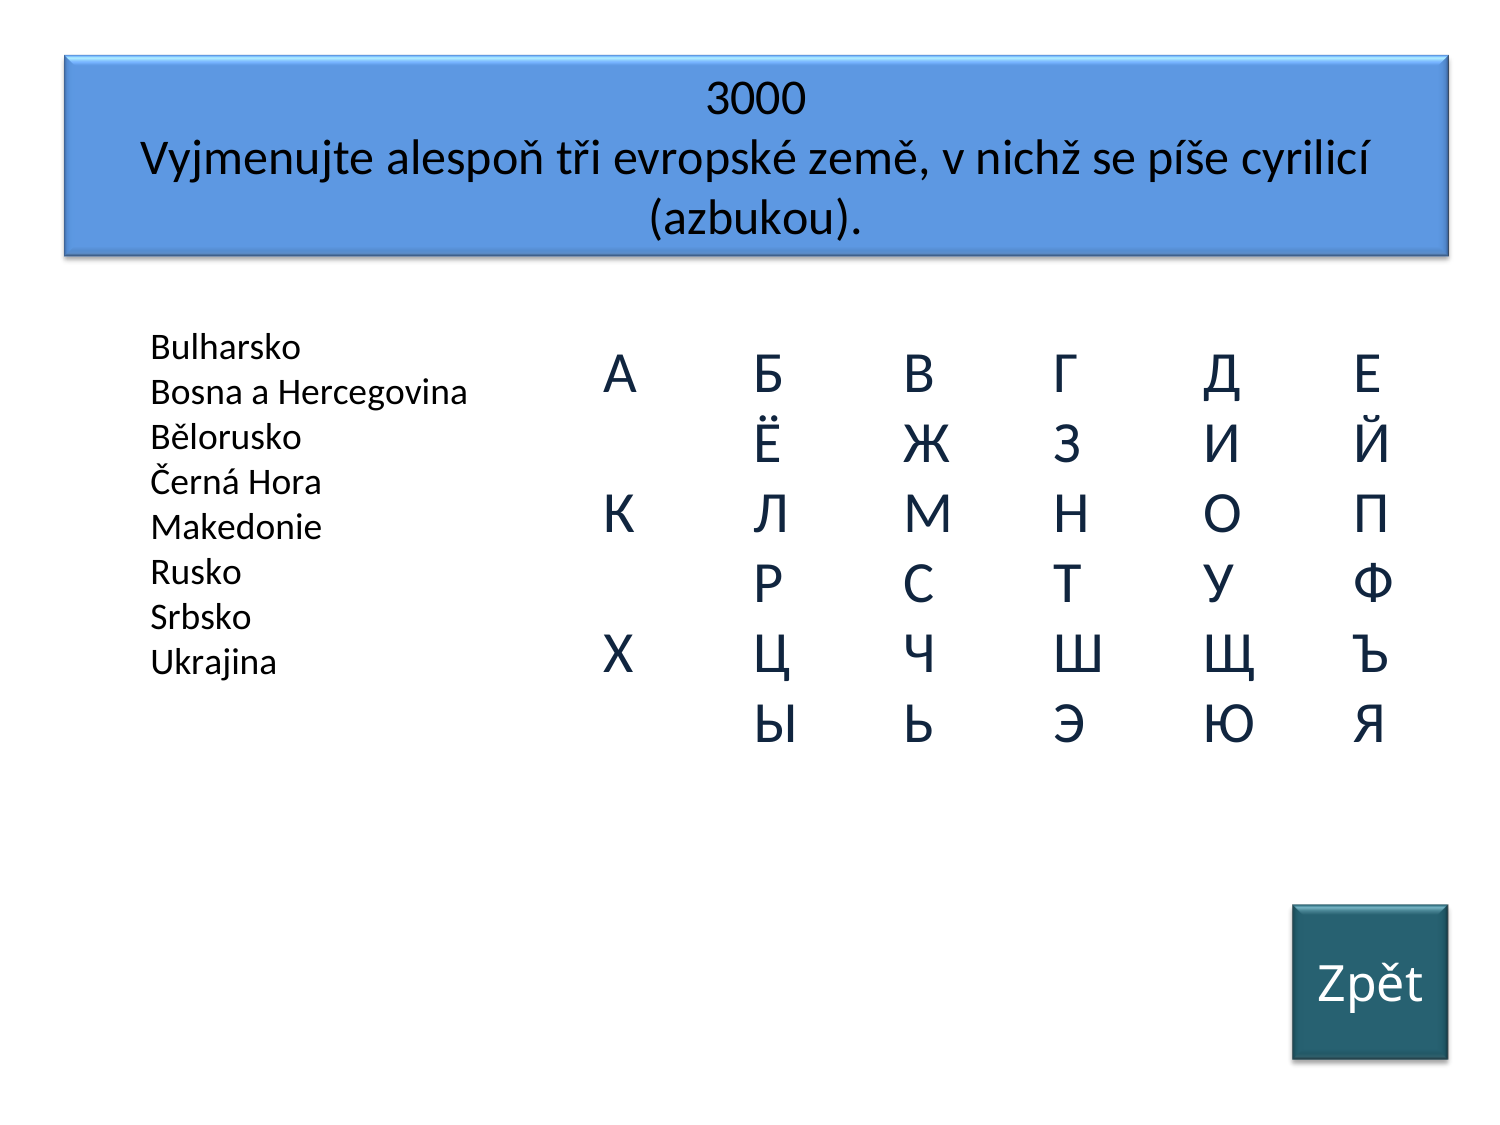

3000
Vyjmenujte alespoň tři evropské země, v nichž se píše cyrilicí (azbukou).
Bulharsko
Bosna a Hercegovina
Bělorusko
Černá Hora
Makedonie
Rusko
Srbsko
Ukrajina
А	Б	В	Г	Д	Е	Ё	Ж	З	И	Й
К	Л	М	Н	О	П	Р	С	Т	У	Ф
Х	Ц	Ч	Ш	Щ	Ъ	Ы	Ь	Э	Ю	Я
Zpět